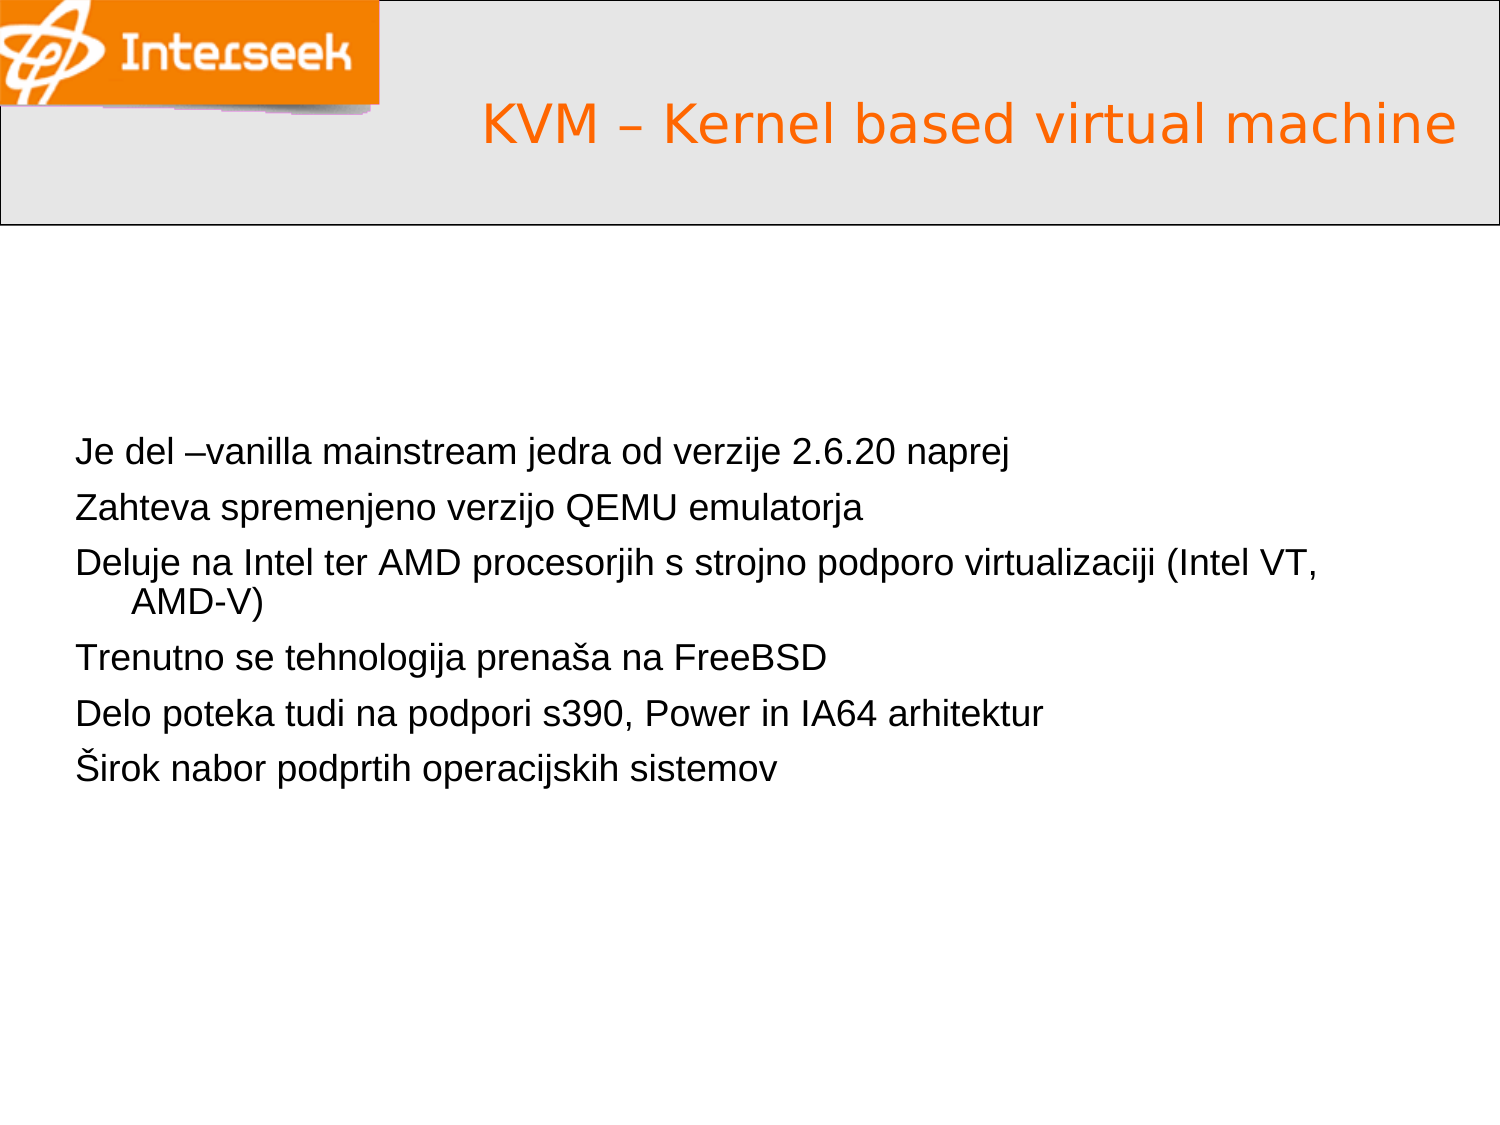

# KVM – Kernel based virtual machine
Je del –vanilla mainstream jedra od verzije 2.6.20 naprej
Zahteva spremenjeno verzijo QEMU emulatorja
Deluje na Intel ter AMD procesorjih s strojno podporo virtualizaciji (Intel VT, AMD-V)
Trenutno se tehnologija prenaša na FreeBSD
Delo poteka tudi na podpori s390, Power in IA64 arhitektur
Širok nabor podprtih operacijskih sistemov